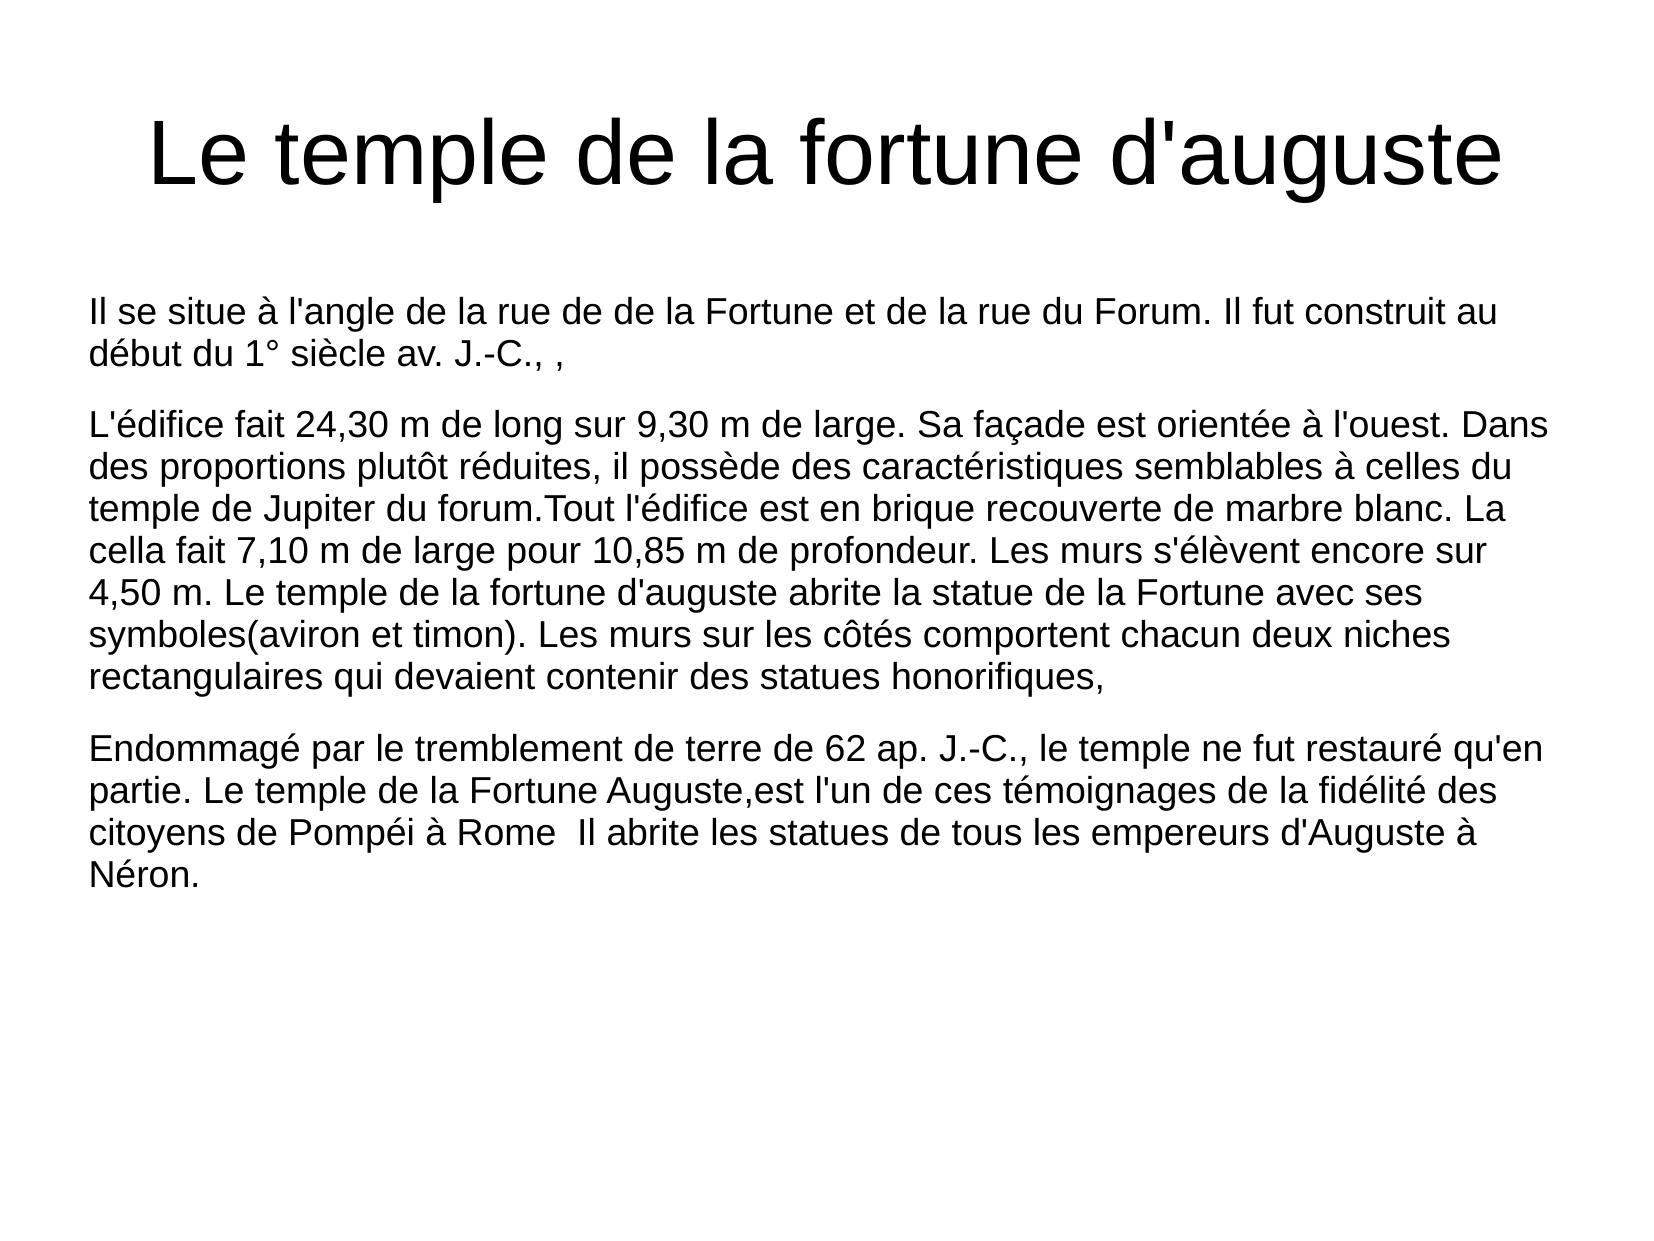

# Le temple de la fortune d'auguste
Il se situe à l'angle de la rue de de la Fortune et de la rue du Forum. Il fut construit au début du 1° siècle av. J.-C., ,
L'édifice fait 24,30 m de long sur 9,30 m de large. Sa façade est orientée à l'ouest. Dans des proportions plutôt réduites, il possède des caractéristiques semblables à celles du temple de Jupiter du forum.Tout l'édifice est en brique recouverte de marbre blanc. La cella fait 7,10 m de large pour 10,85 m de profondeur. Les murs s'élèvent encore sur 4,50 m. Le temple de la fortune d'auguste abrite la statue de la Fortune avec ses symboles(aviron et timon). Les murs sur les côtés comportent chacun deux niches rectangulaires qui devaient contenir des statues honorifiques,
Endommagé par le tremblement de terre de 62 ap. J.-C., le temple ne fut restauré qu'en partie. Le temple de la Fortune Auguste,est l'un de ces témoignages de la fidélité des citoyens de Pompéi à Rome Il abrite les statues de tous les empereurs d'Auguste à Néron.